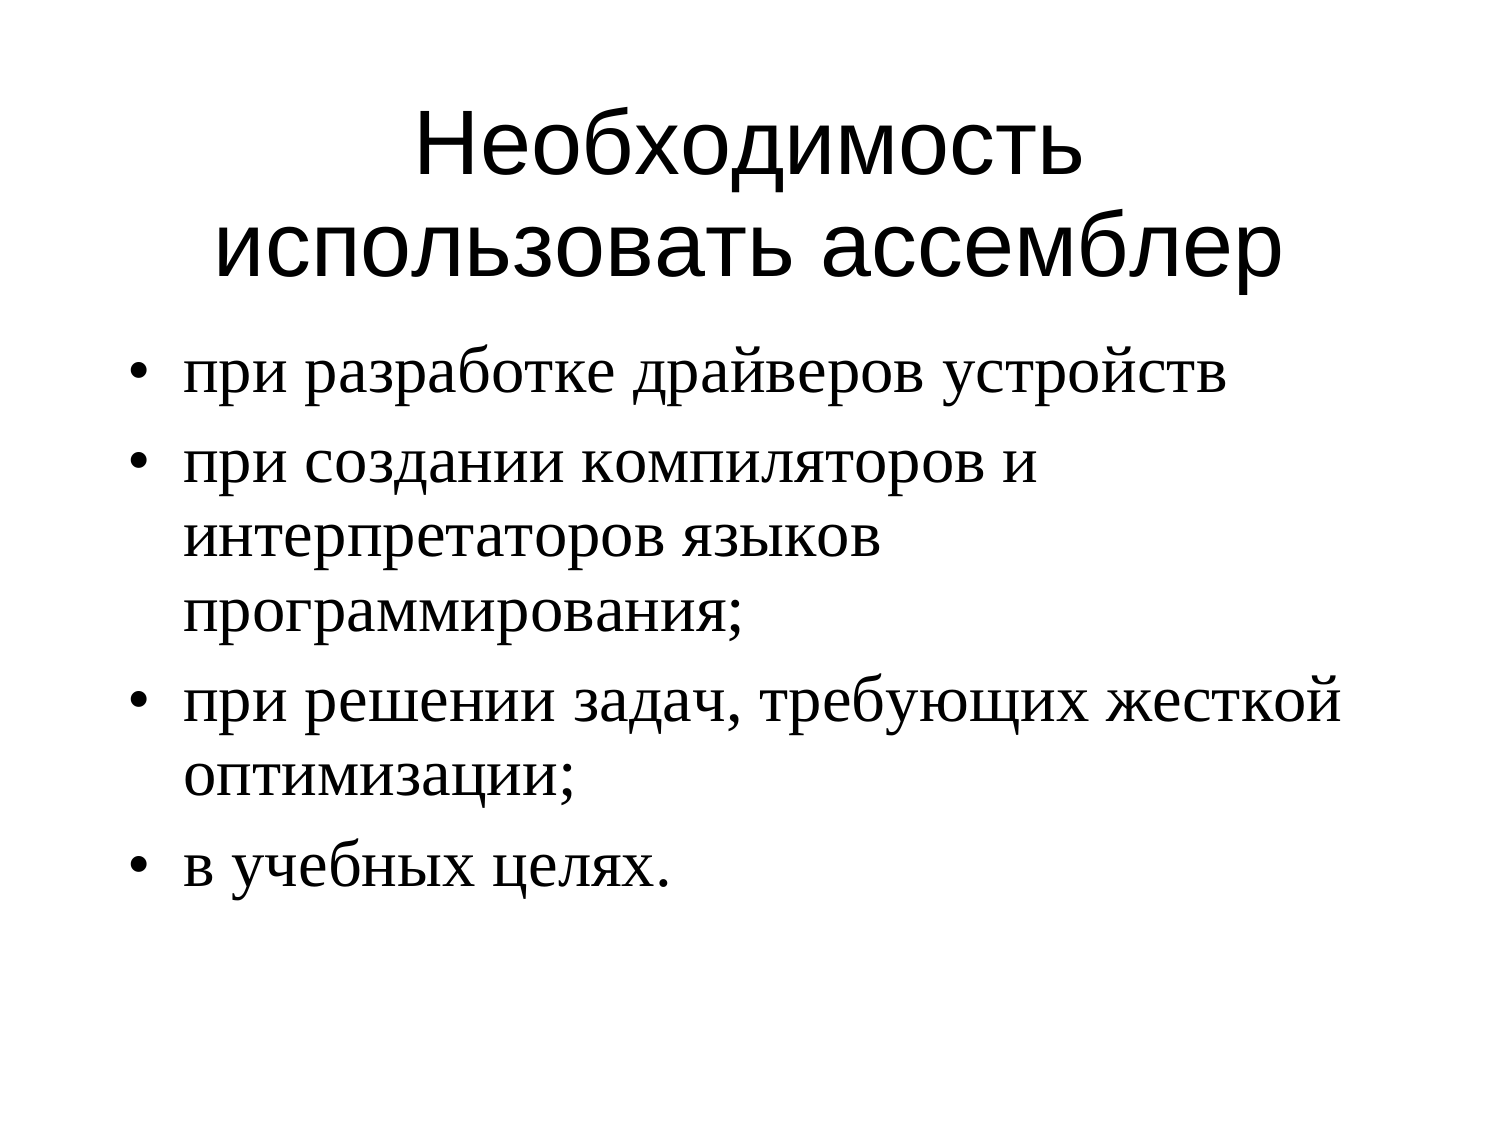

# Необходимость использовать ассемблер
при разработке драйверов устройств
при создании компиляторов и интерпретаторов языков программирования;
при решении задач, требующих жесткой оптимизации;
в учебных целях.